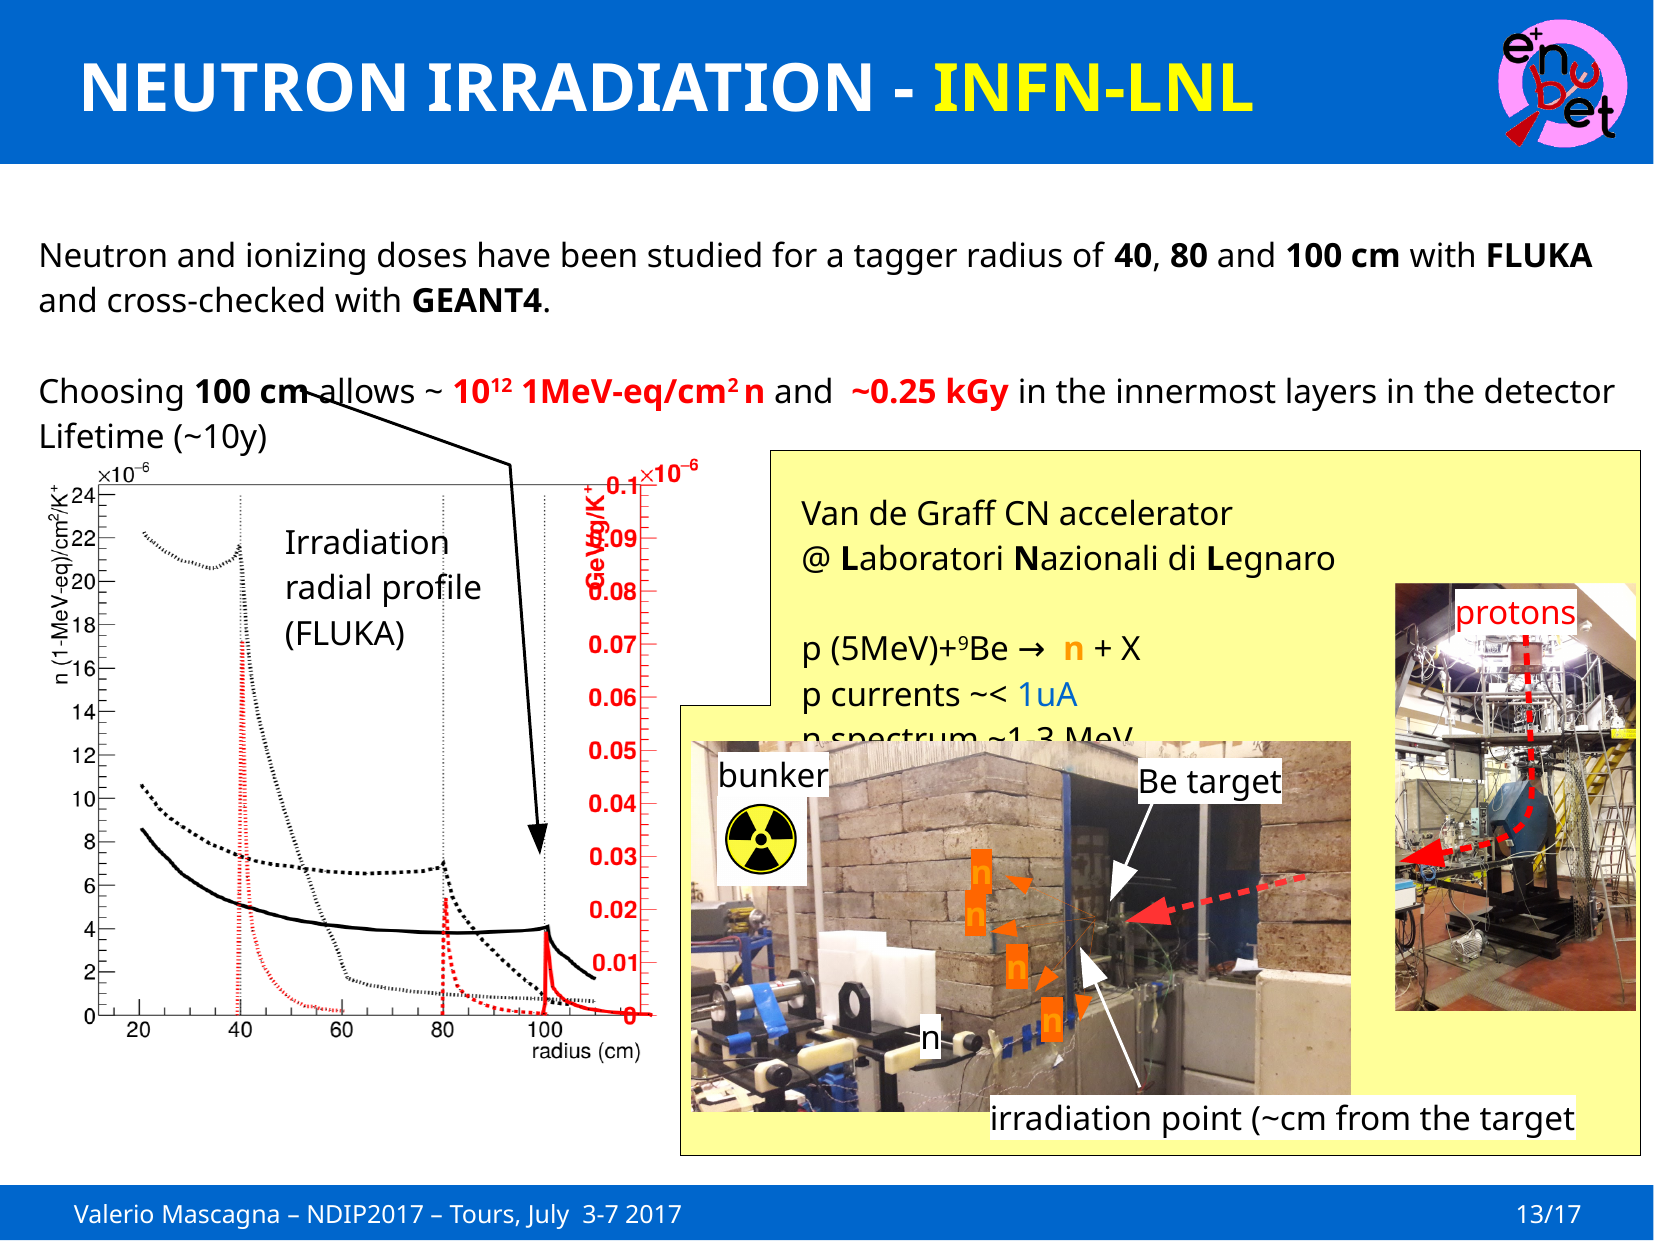

NEUTRON IRRADIATION - INFN-LNL
Neutron and ionizing doses have been studied for a tagger radius of 40, 80 and 100 cm with FLUKA and cross-checked with GEANT4.
Choosing 100 cm allows ~ 1012 1MeV-eq/cm2 n and ~0.25 kGy in the innermost layers in the detector
Lifetime (~10y)
Van de Graff CN accelerator
@ Laboratori Nazionali di Legnaro
p (5MeV)+9Be → n + X
p currents ~< 1uA
n spectrum ~1-3 MeV
Irradiation radial profile (FLUKA)
protons
bunker
Be target
n
n
n
n
n
irradiation point (~cm from the target
d
13